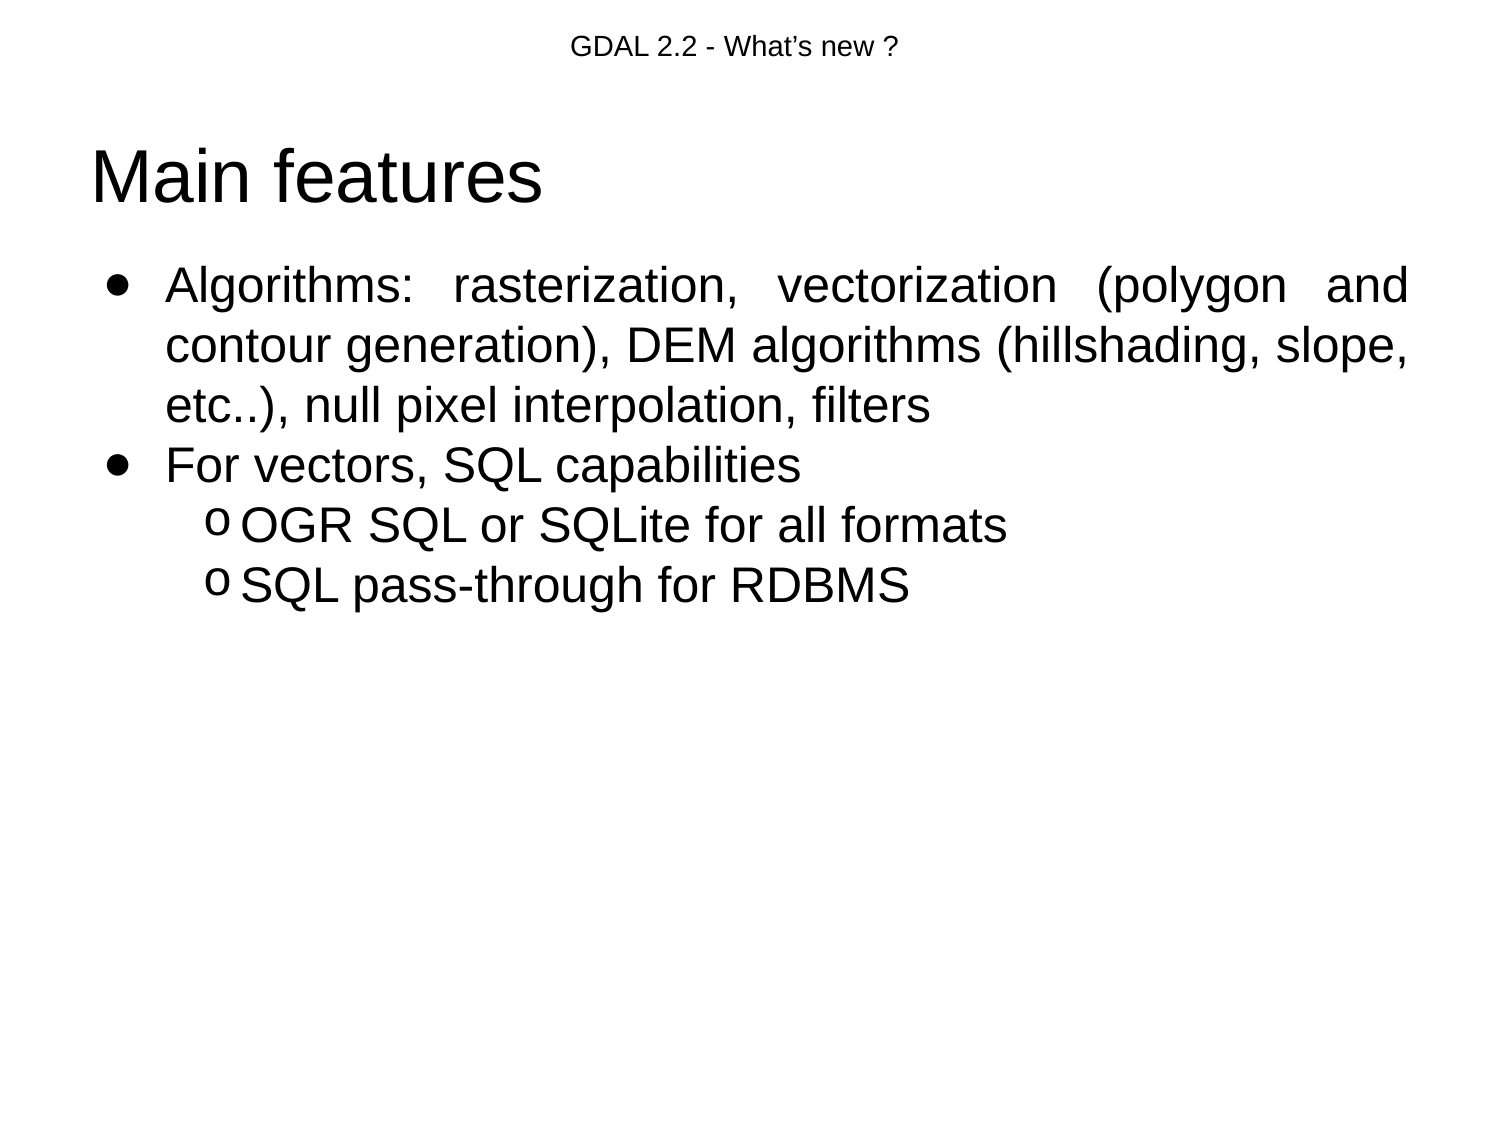

# Main features
Algorithms: rasterization, vectorization (polygon and contour generation), DEM algorithms (hillshading, slope, etc..), null pixel interpolation, filters
For vectors, SQL capabilities
OGR SQL or SQLite for all formats
SQL pass-through for RDBMS